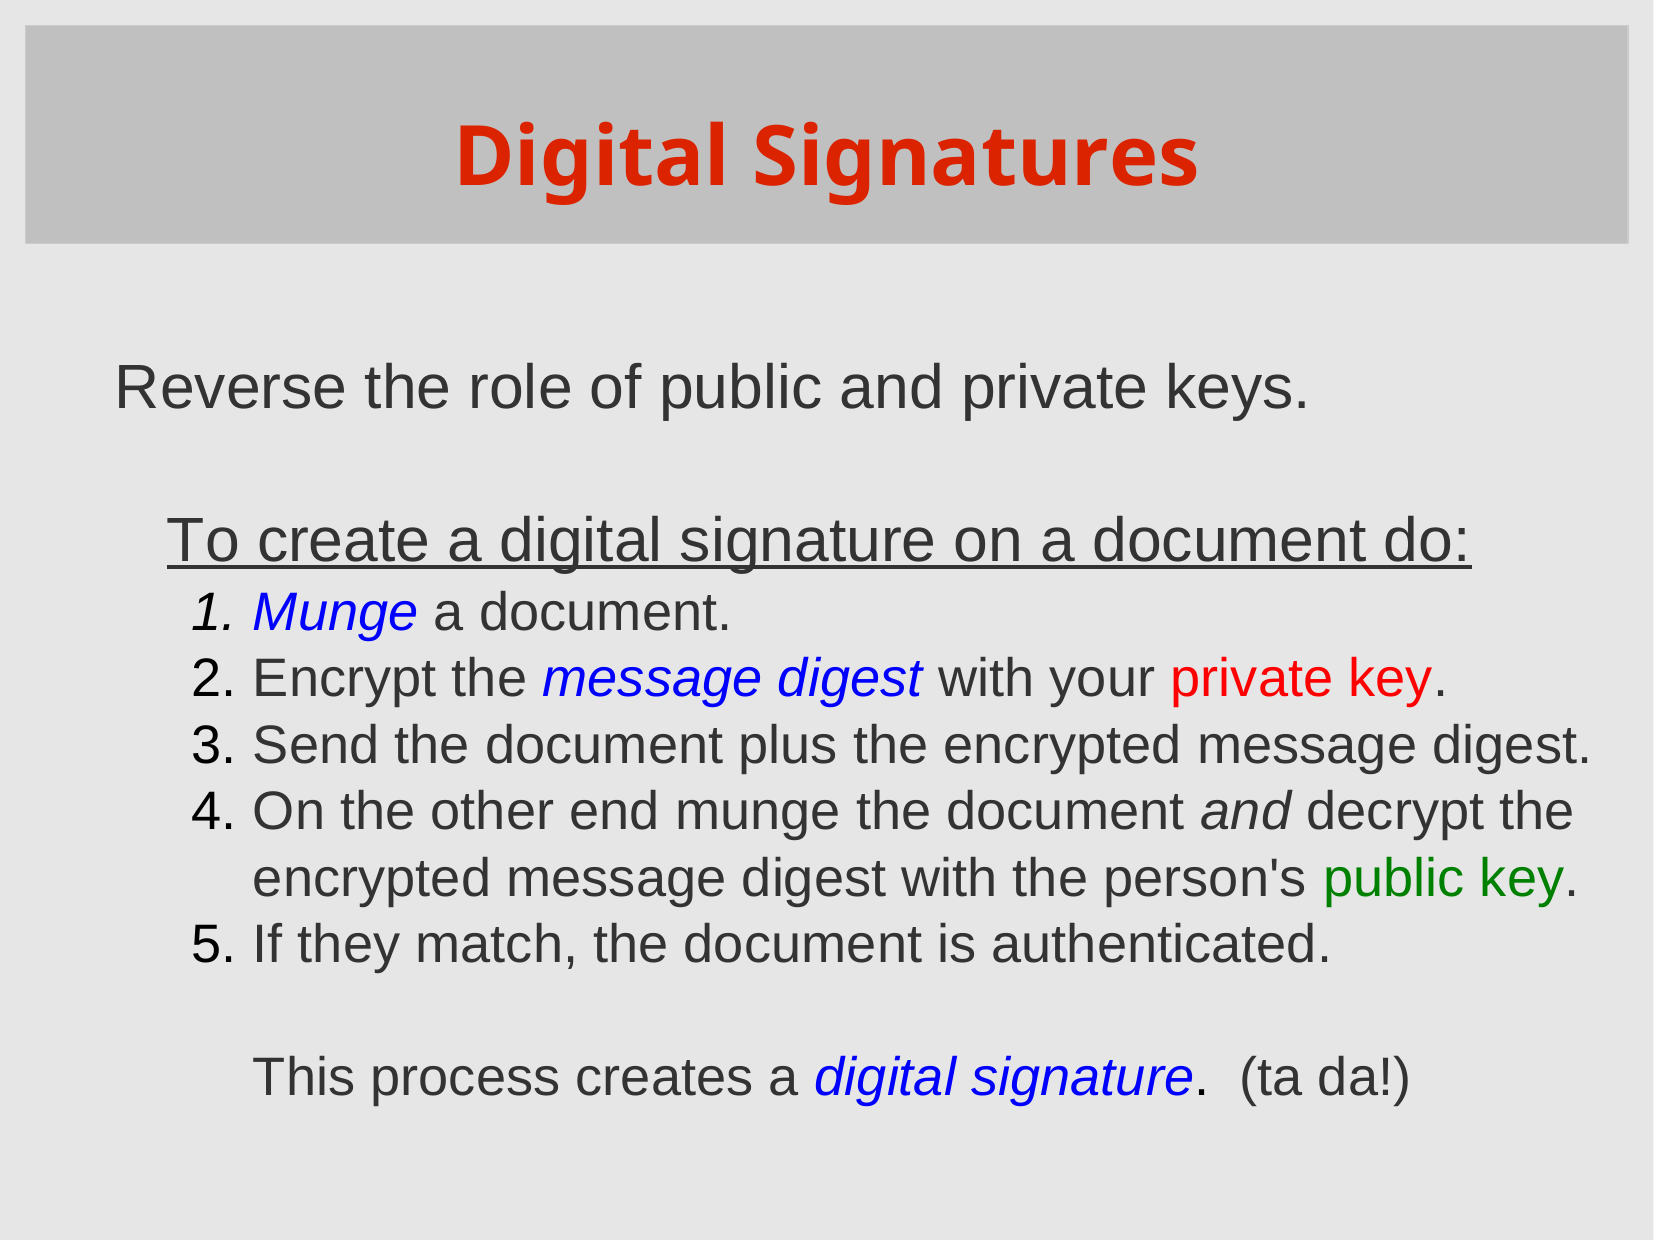

# Digital Signatures
Reverse the role of public and private keys.
To create a digital signature on a document do:
 Munge a document.
 Encrypt the message digest with your private key.
 Send the document plus the encrypted message digest.
 On the other end munge the document and decrypt the
 encrypted message digest with the person's public key.
 If they match, the document is authenticated.
 This process creates a digital signature. (ta da!)